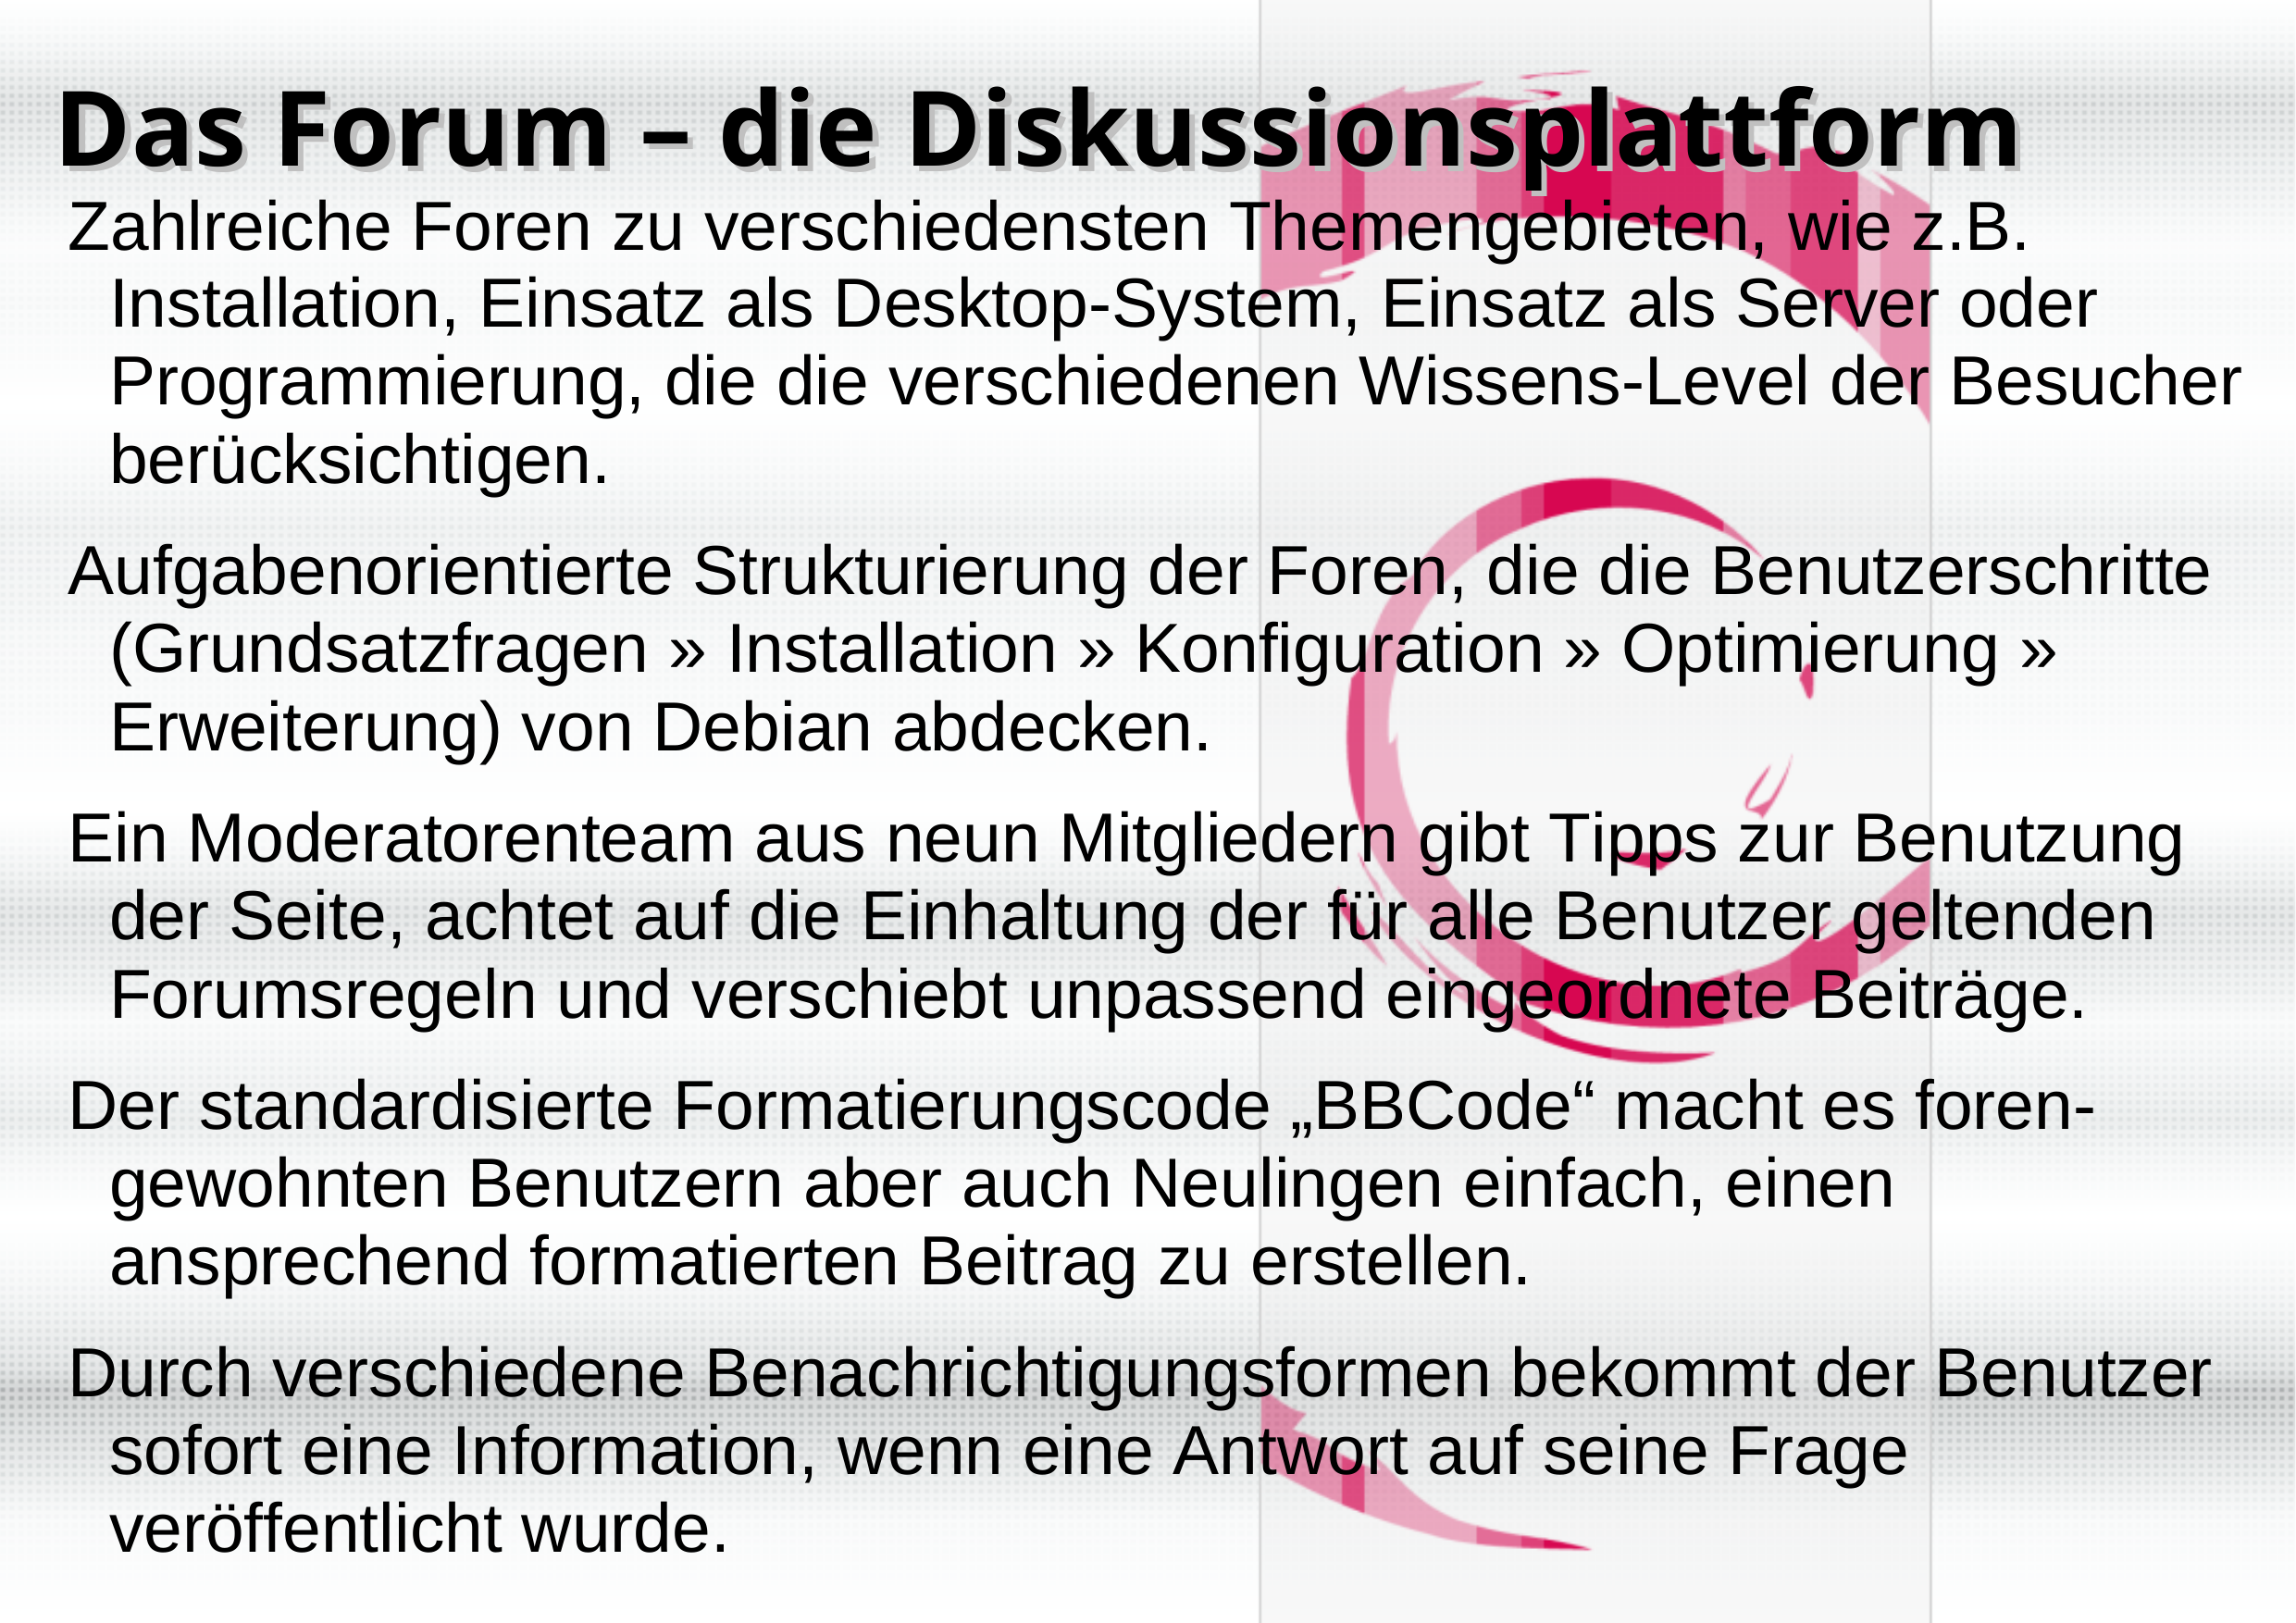

Das Forum – die Diskussionsplattform
Zahlreiche Foren zu verschiedensten Themengebieten, wie z.B. Installation, Einsatz als Desktop-System, Einsatz als Server oder Programmierung, die die verschiedenen Wissens-Level der Besucher berücksichtigen.
Aufgabenorientierte Strukturierung der Foren, die die Benutzerschritte (Grundsatzfragen » Installation » Konfiguration » Optimierung » Erweiterung) von Debian abdecken.
Ein Moderatorenteam aus neun Mitgliedern gibt Tipps zur Benutzung der Seite, achtet auf die Einhaltung der für alle Benutzer geltenden Forumsregeln und verschiebt unpassend eingeordnete Beiträge.
Der standardisierte Formatierungscode „BBCode“ macht es foren-gewohnten Benutzern aber auch Neulingen einfach, einen ansprechend formatierten Beitrag zu erstellen.
Durch verschiedene Benachrichtigungsformen bekommt der Benutzer sofort eine Information, wenn eine Antwort auf seine Frage veröffentlicht wurde.